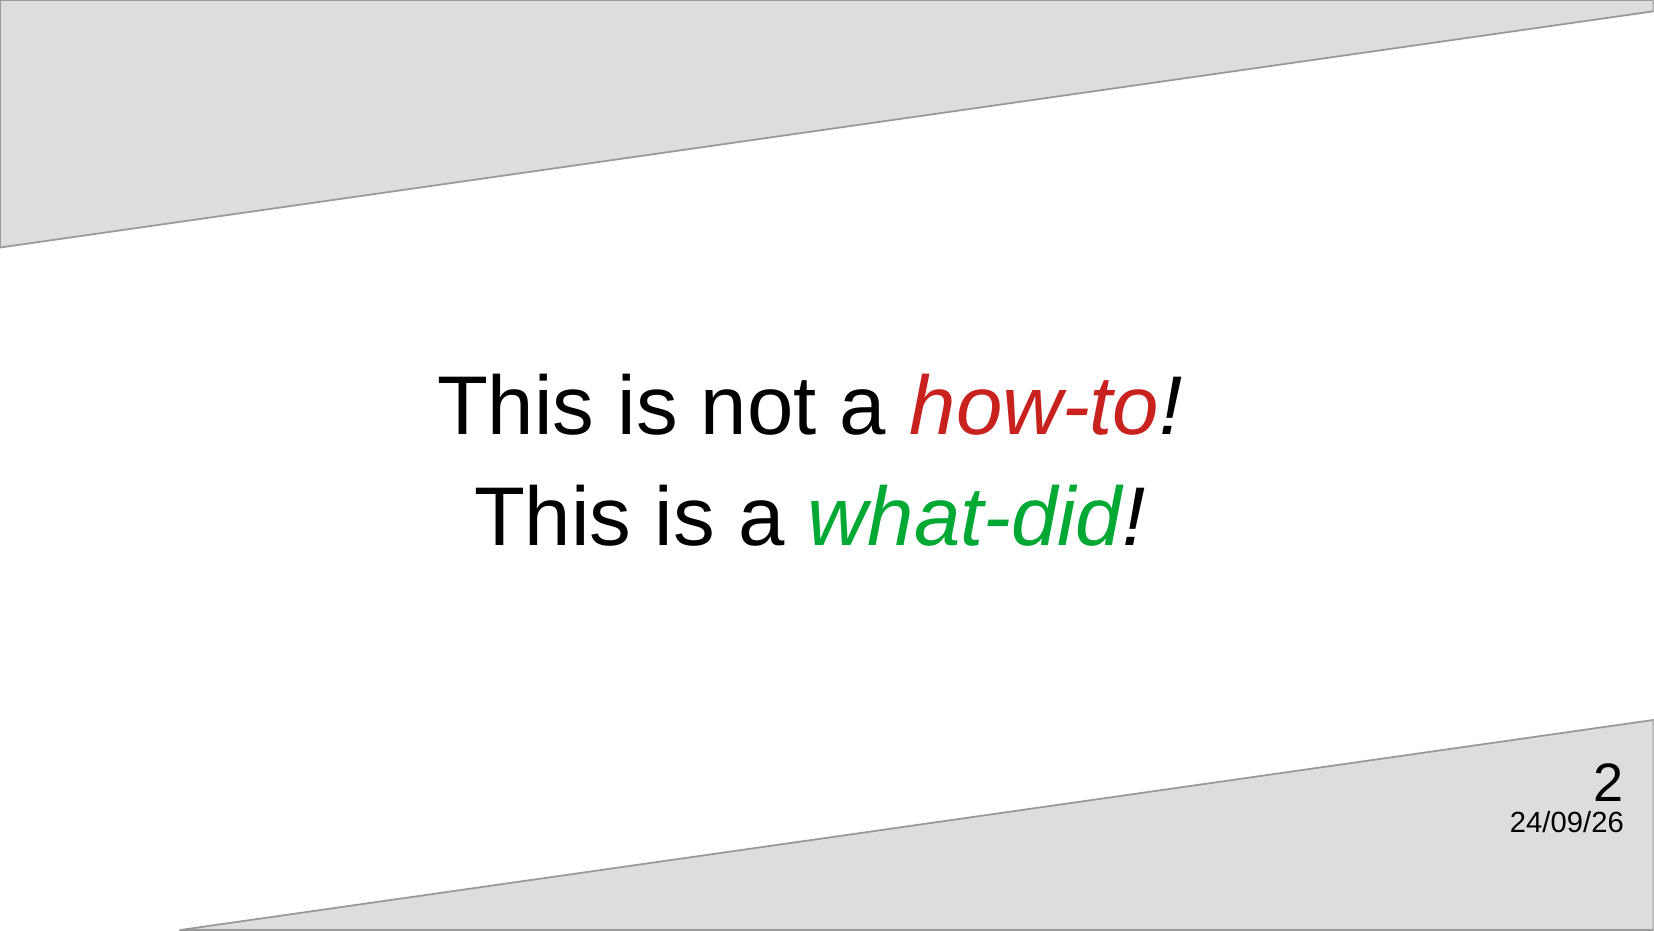

# This is not a how-to!
This is a what-did!
2